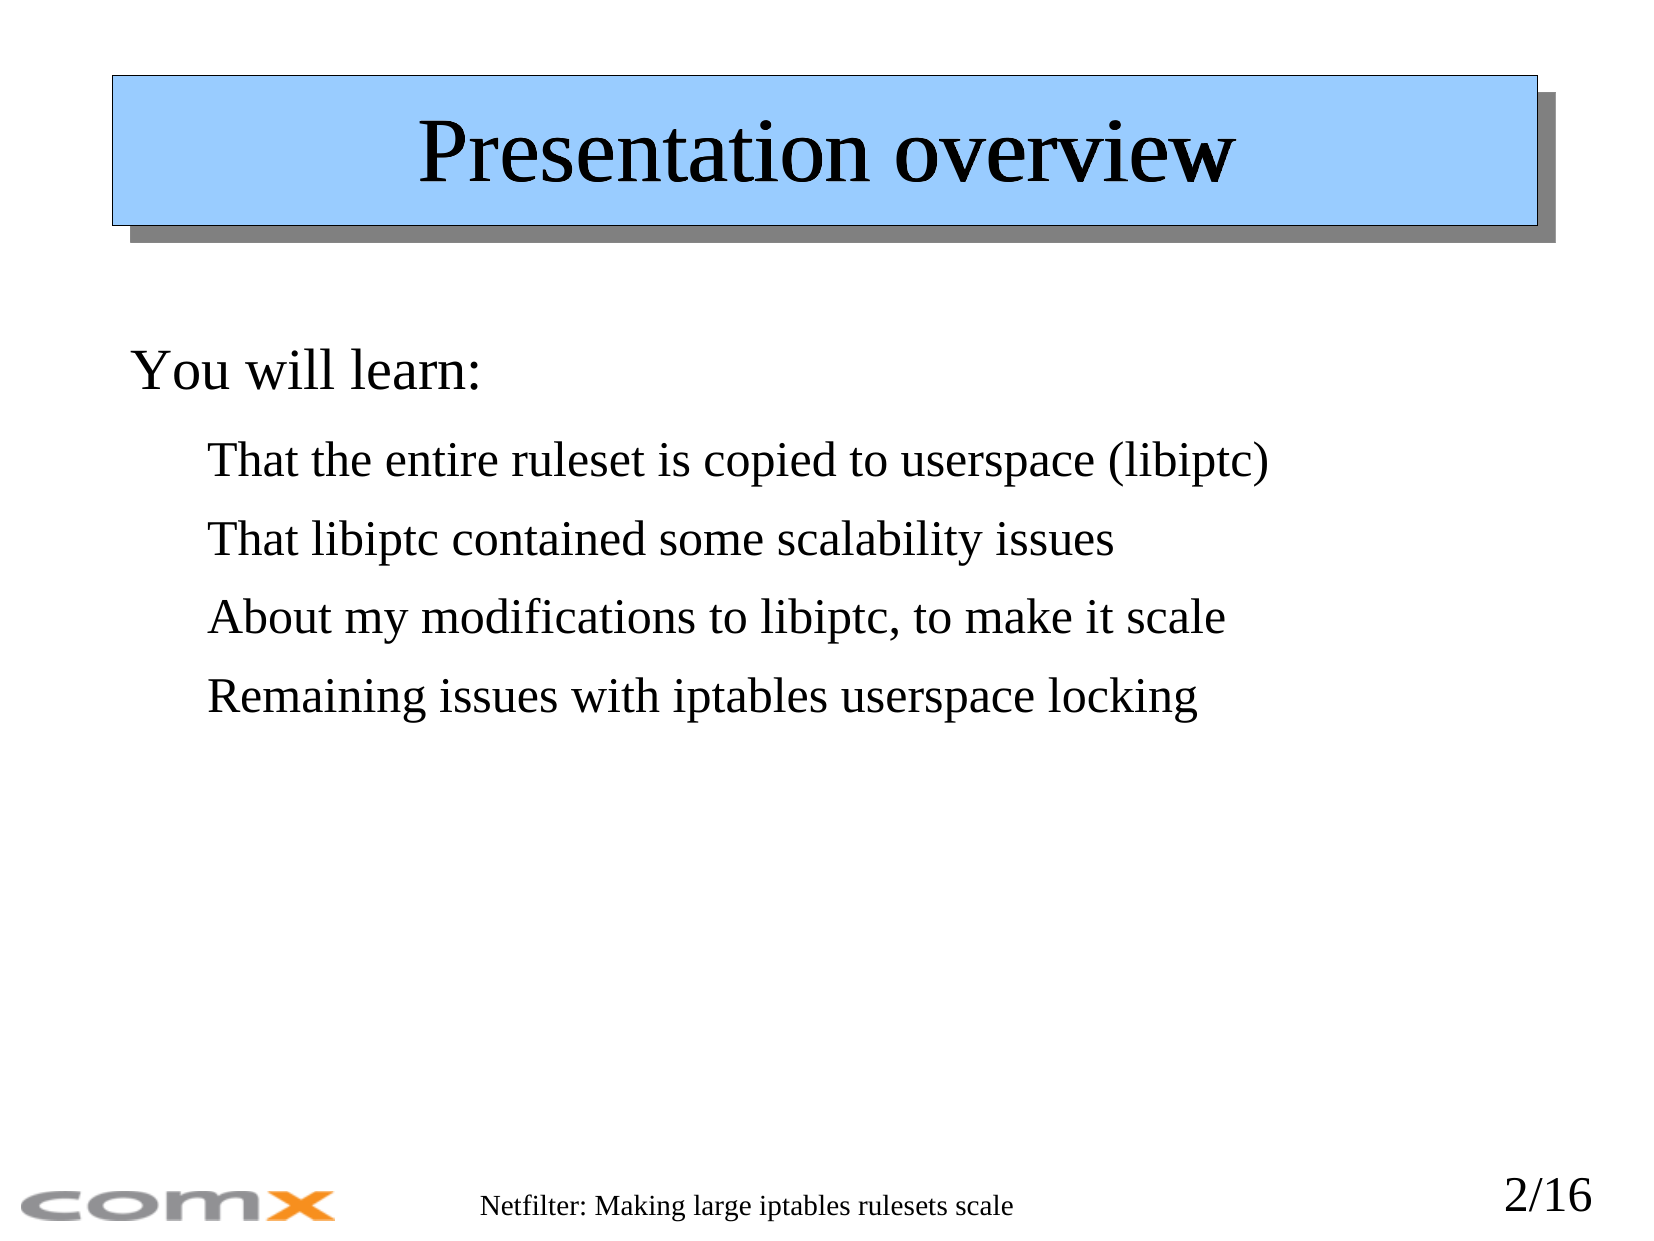

# Presentation overview
You will learn:
That the entire ruleset is copied to userspace (libiptc)
That libiptc contained some scalability issues
About my modifications to libiptc, to make it scale
Remaining issues with iptables userspace locking